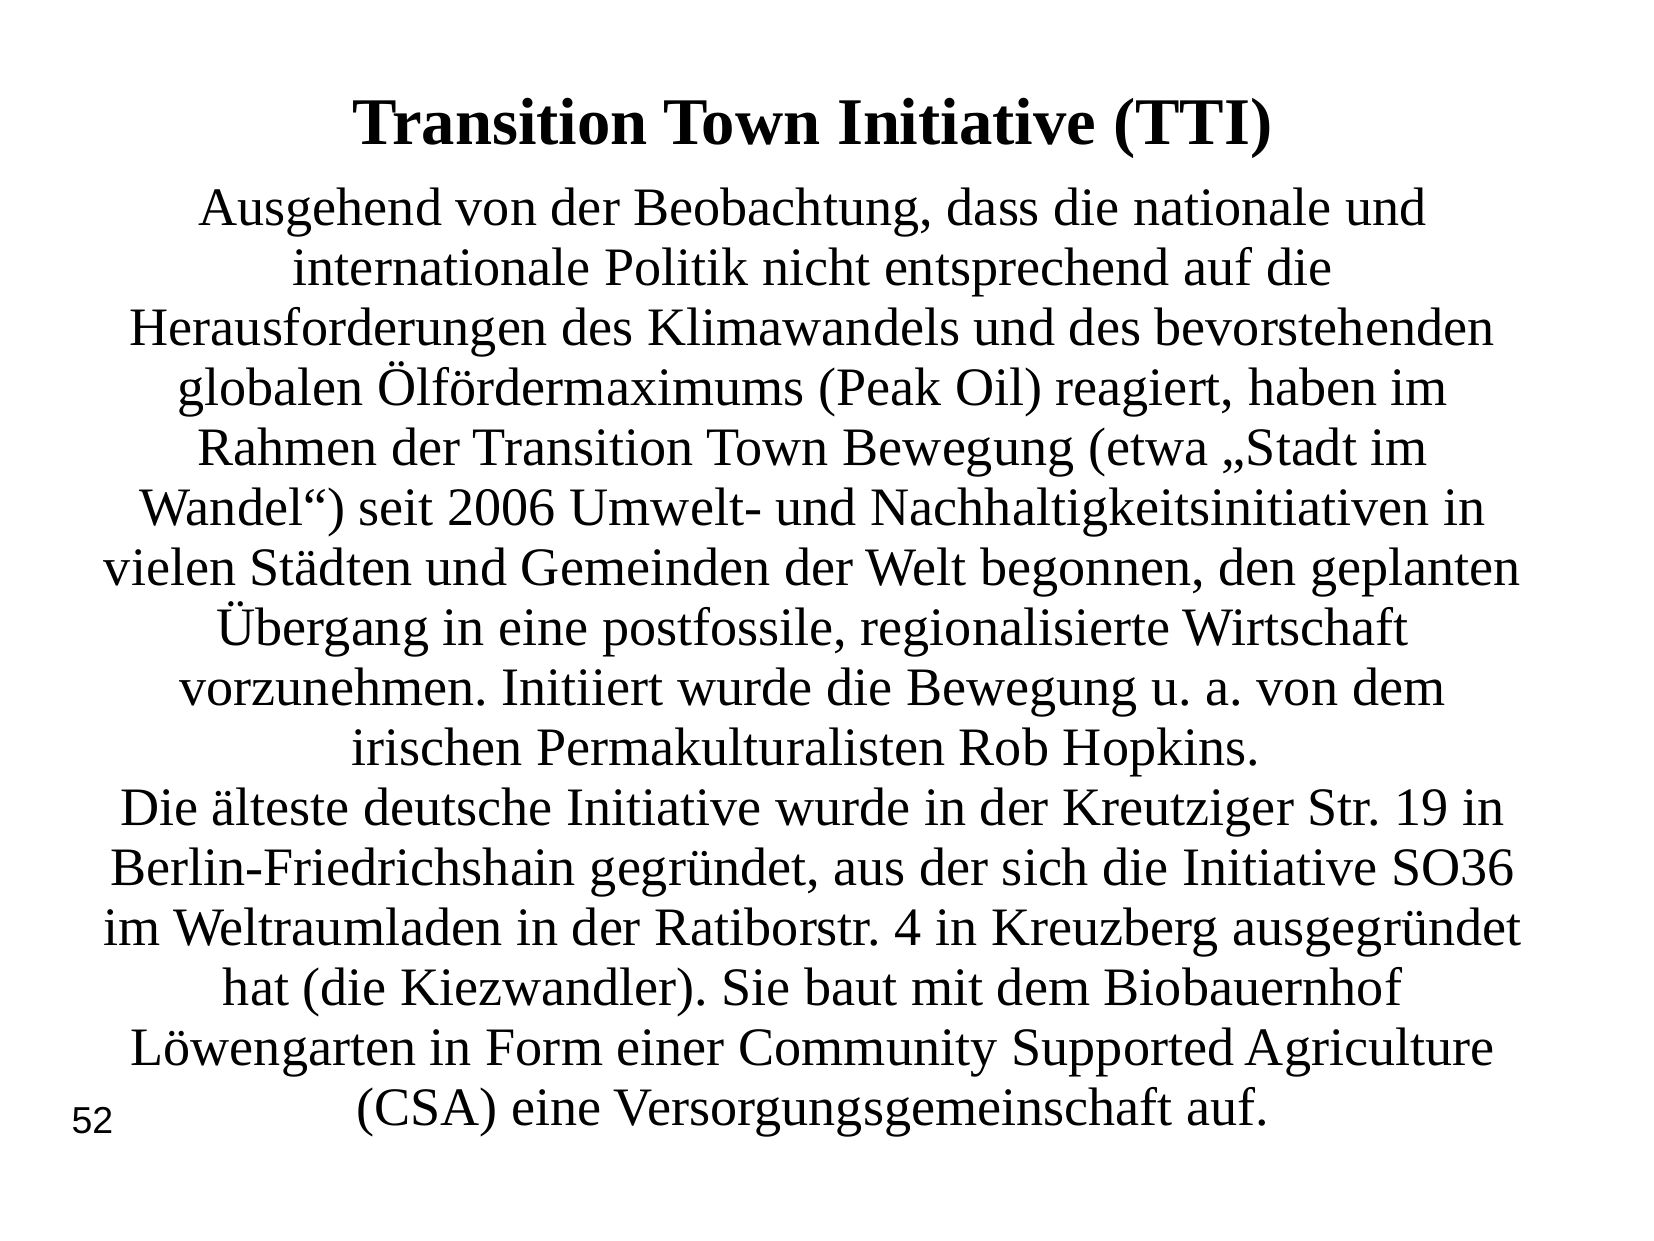

Transition Town Initiative (TTI)
Ausgehend von der Beobachtung, dass die nationale und internationale Politik nicht entsprechend auf die Herausforderungen des Klimawandels und des bevorstehenden globalen Ölfördermaximums (Peak Oil) reagiert, haben im Rahmen der Transition Town Bewegung (etwa „Stadt im Wandel“) seit 2006 Umwelt- und Nachhaltigkeitsinitiativen in vielen Städten und Gemeinden der Welt begonnen, den geplanten Übergang in eine postfossile, regionalisierte Wirtschaft vorzunehmen. Initiiert wurde die Bewegung u. a. von dem irischen Permakulturalisten Rob Hopkins.
Die älteste deutsche Initiative wurde in der Kreutziger Str. 19 in Berlin-Friedrichshain gegründet, aus der sich die Initiative SO36 im Weltraumladen in der Ratiborstr. 4 in Kreuzberg ausgegründet hat (die Kiezwandler). Sie baut mit dem Biobauernhof Löwengarten in Form einer Community Supported Agriculture (CSA) eine Versorgungsgemeinschaft auf.